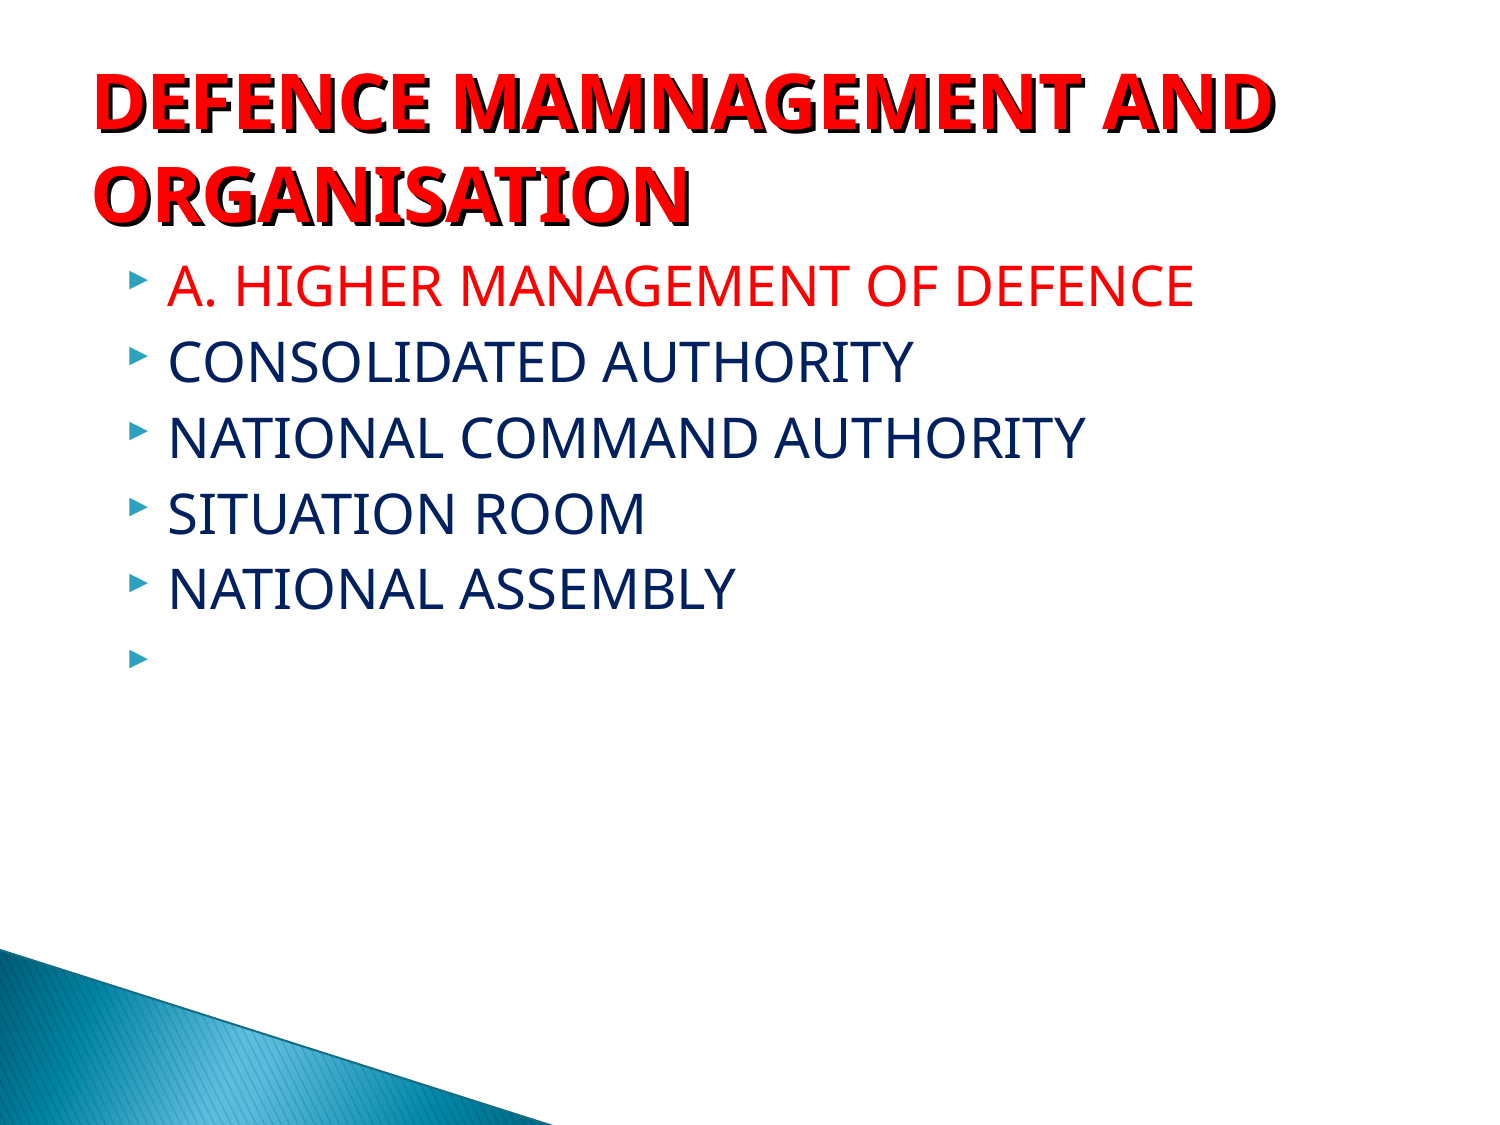

DEFENCE MAMNAGEMENT AND ORGANISATION
# A. HIGHER MANAGEMENT OF DEFENCE
CONSOLIDATED AUTHORITY
NATIONAL COMMAND AUTHORITY
SITUATION ROOM
NATIONAL ASSEMBLY